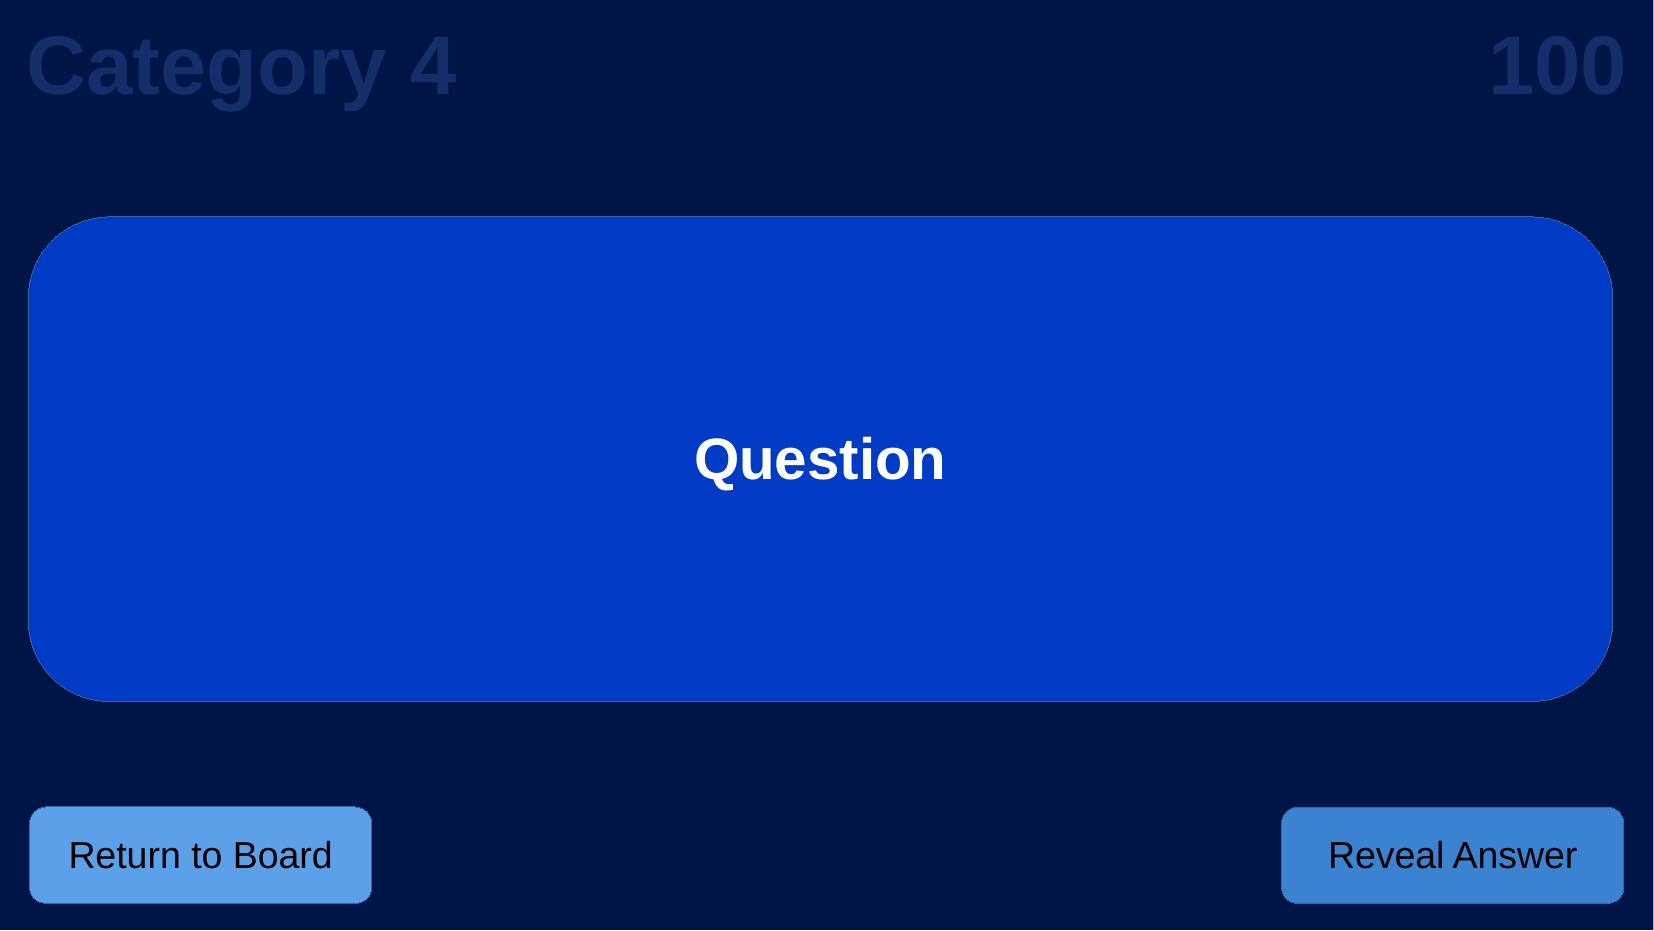

Category 4
100
Question
Return to Board
Reveal Answer